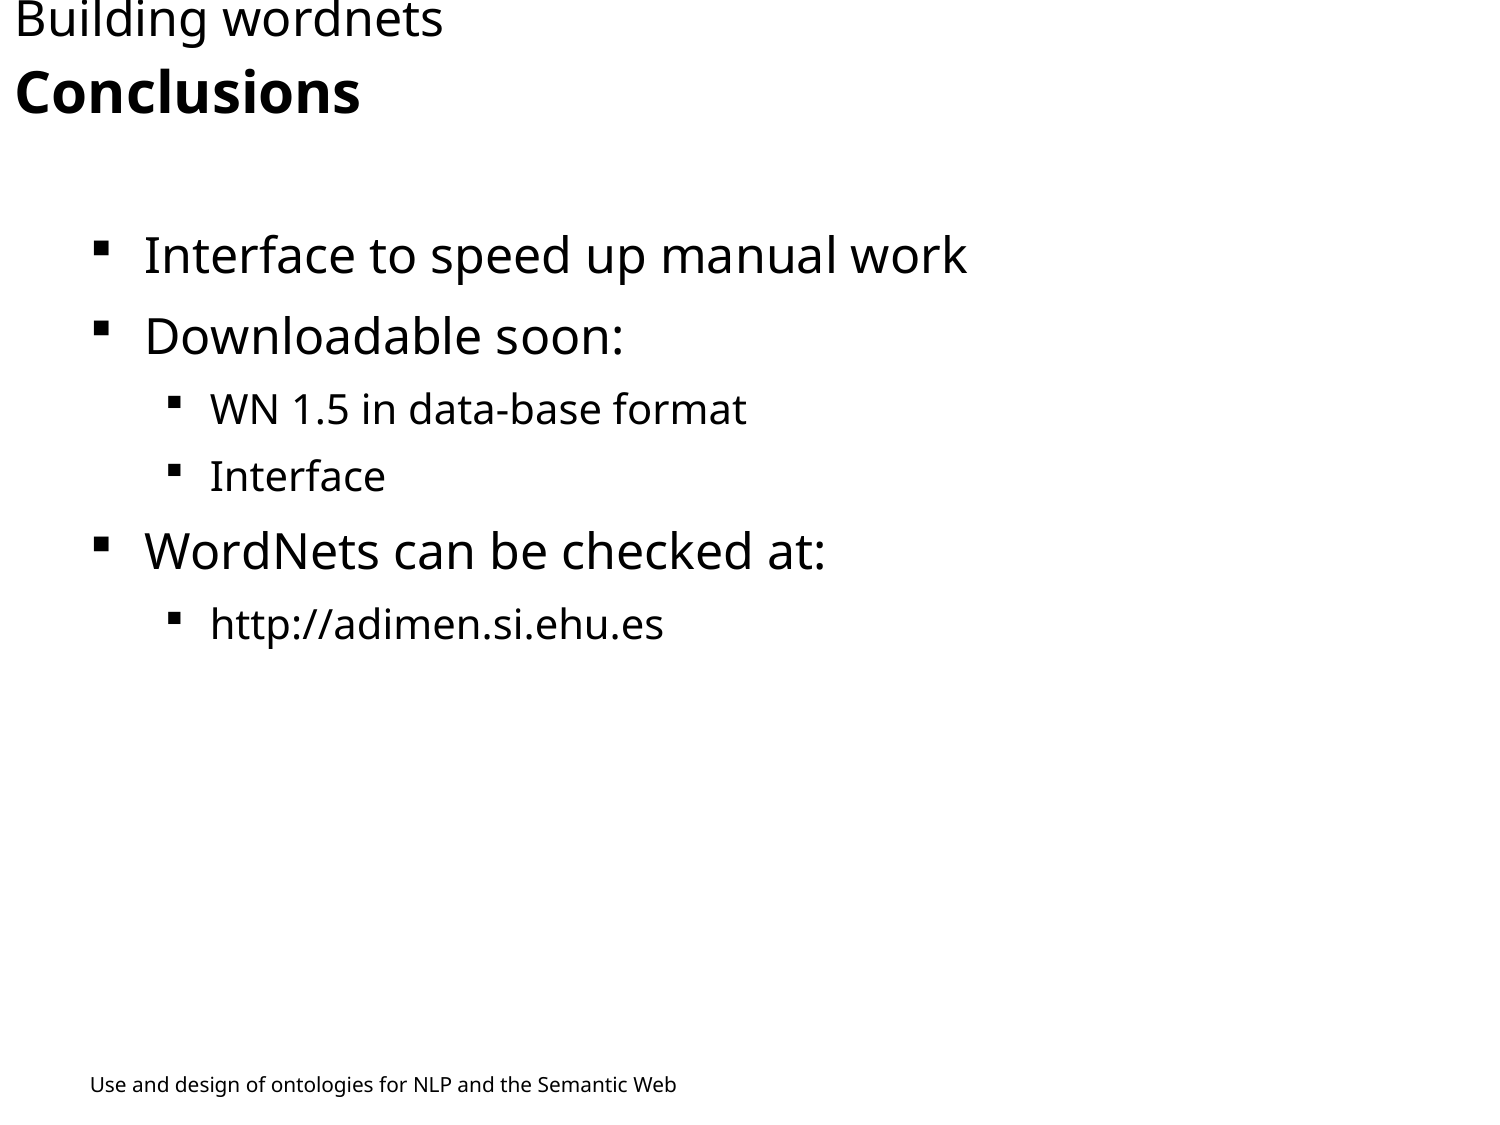

Building wordnets
Conclusions
# Interface to speed up manual work
Downloadable soon:
WN 1.5 in data-base format
Interface
WordNets can be checked at:
http://adimen.si.ehu.es